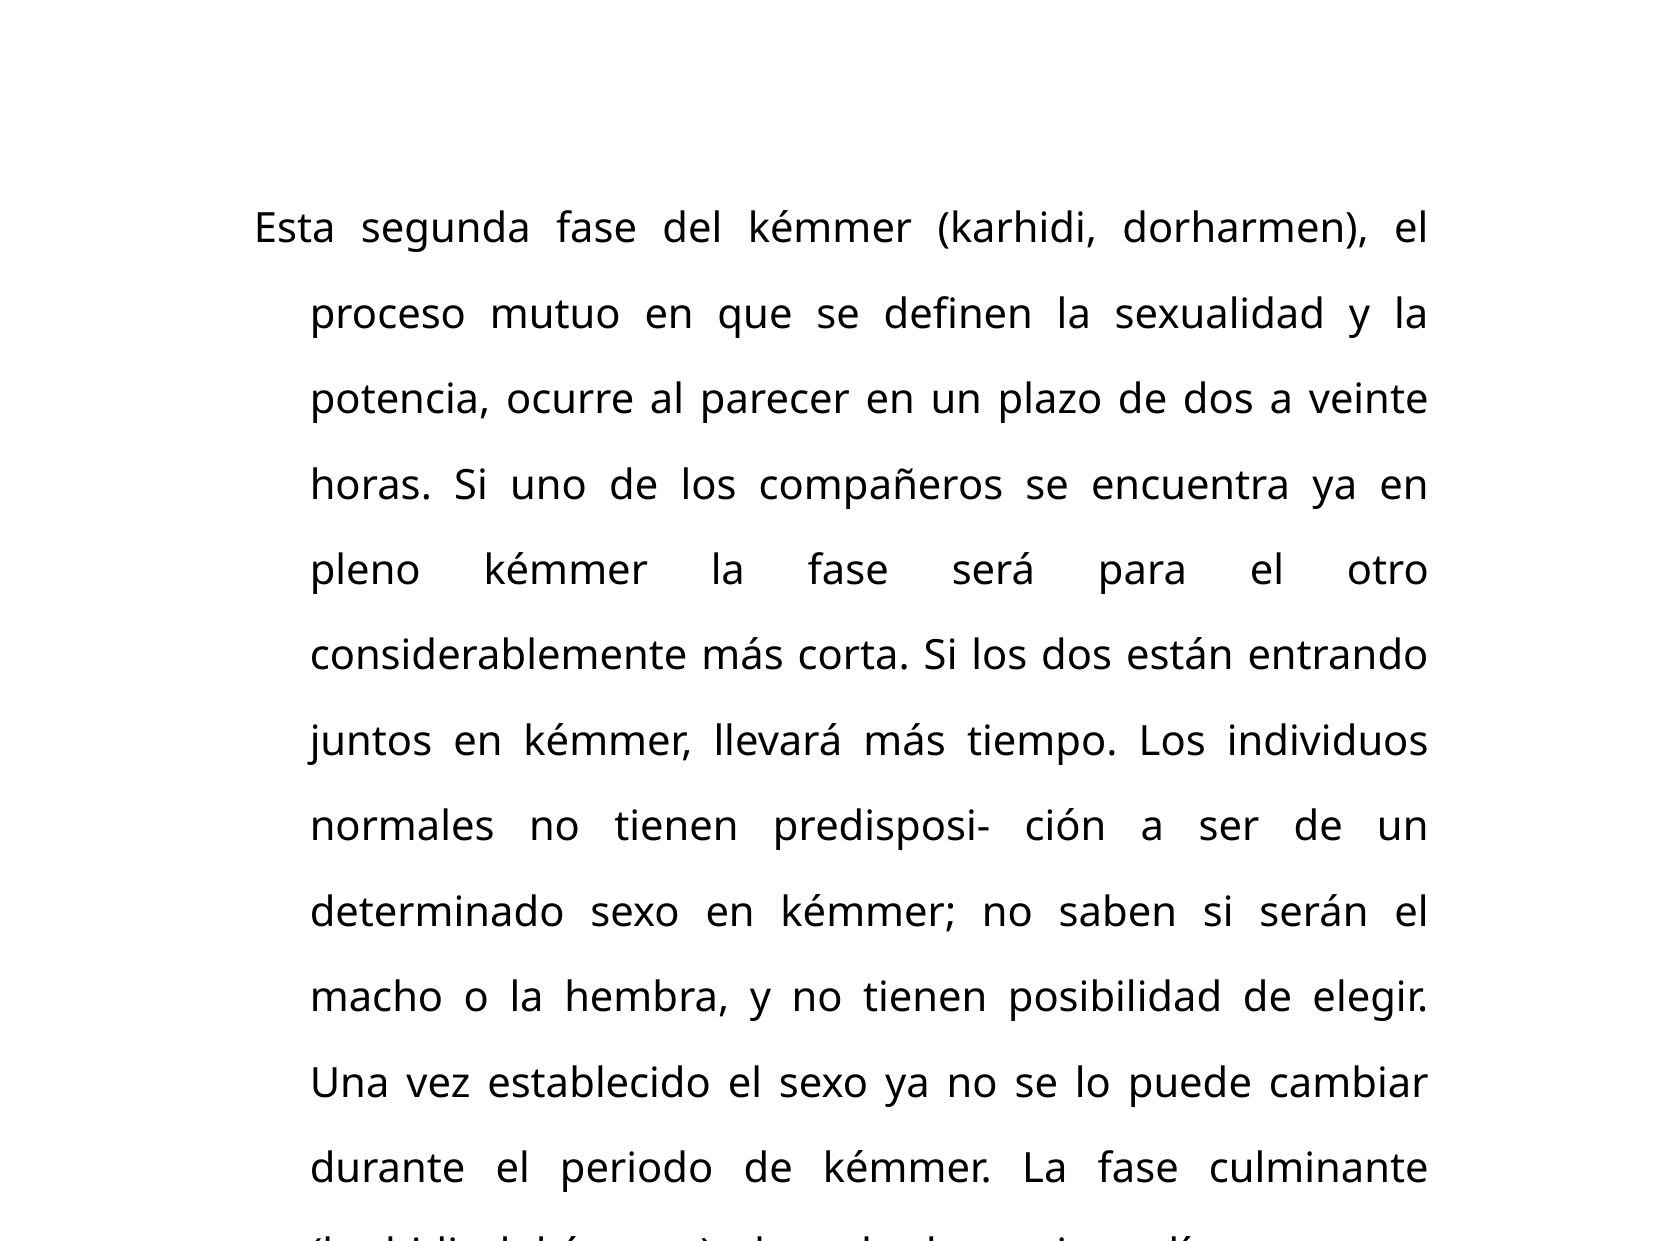

Esta segunda fase del kémmer (karhidi, dorharmen), el proceso mutuo en que se definen la sexualidad y la potencia, ocurre al parecer en un plazo de dos a veinte horas. Si uno de los compañeros se encuentra ya en pleno kémmer la fase será para el otro considerablemente más corta. Si los dos están entrando juntos en kémmer, llevará más tiempo. Los individuos normales no tienen predisposi- ción a ser de un determinado sexo en kémmer; no saben si serán el macho o la hembra, y no tienen posibilidad de elegir. Una vez establecido el sexo ya no se lo puede cambiar durante el periodo de kémmer. La fase culminante (karhidi, dokémmer), dura de dos a cinco días, y en ese tiempo el impulso y la capacidad sexuales alcanzan un nivel máximo.